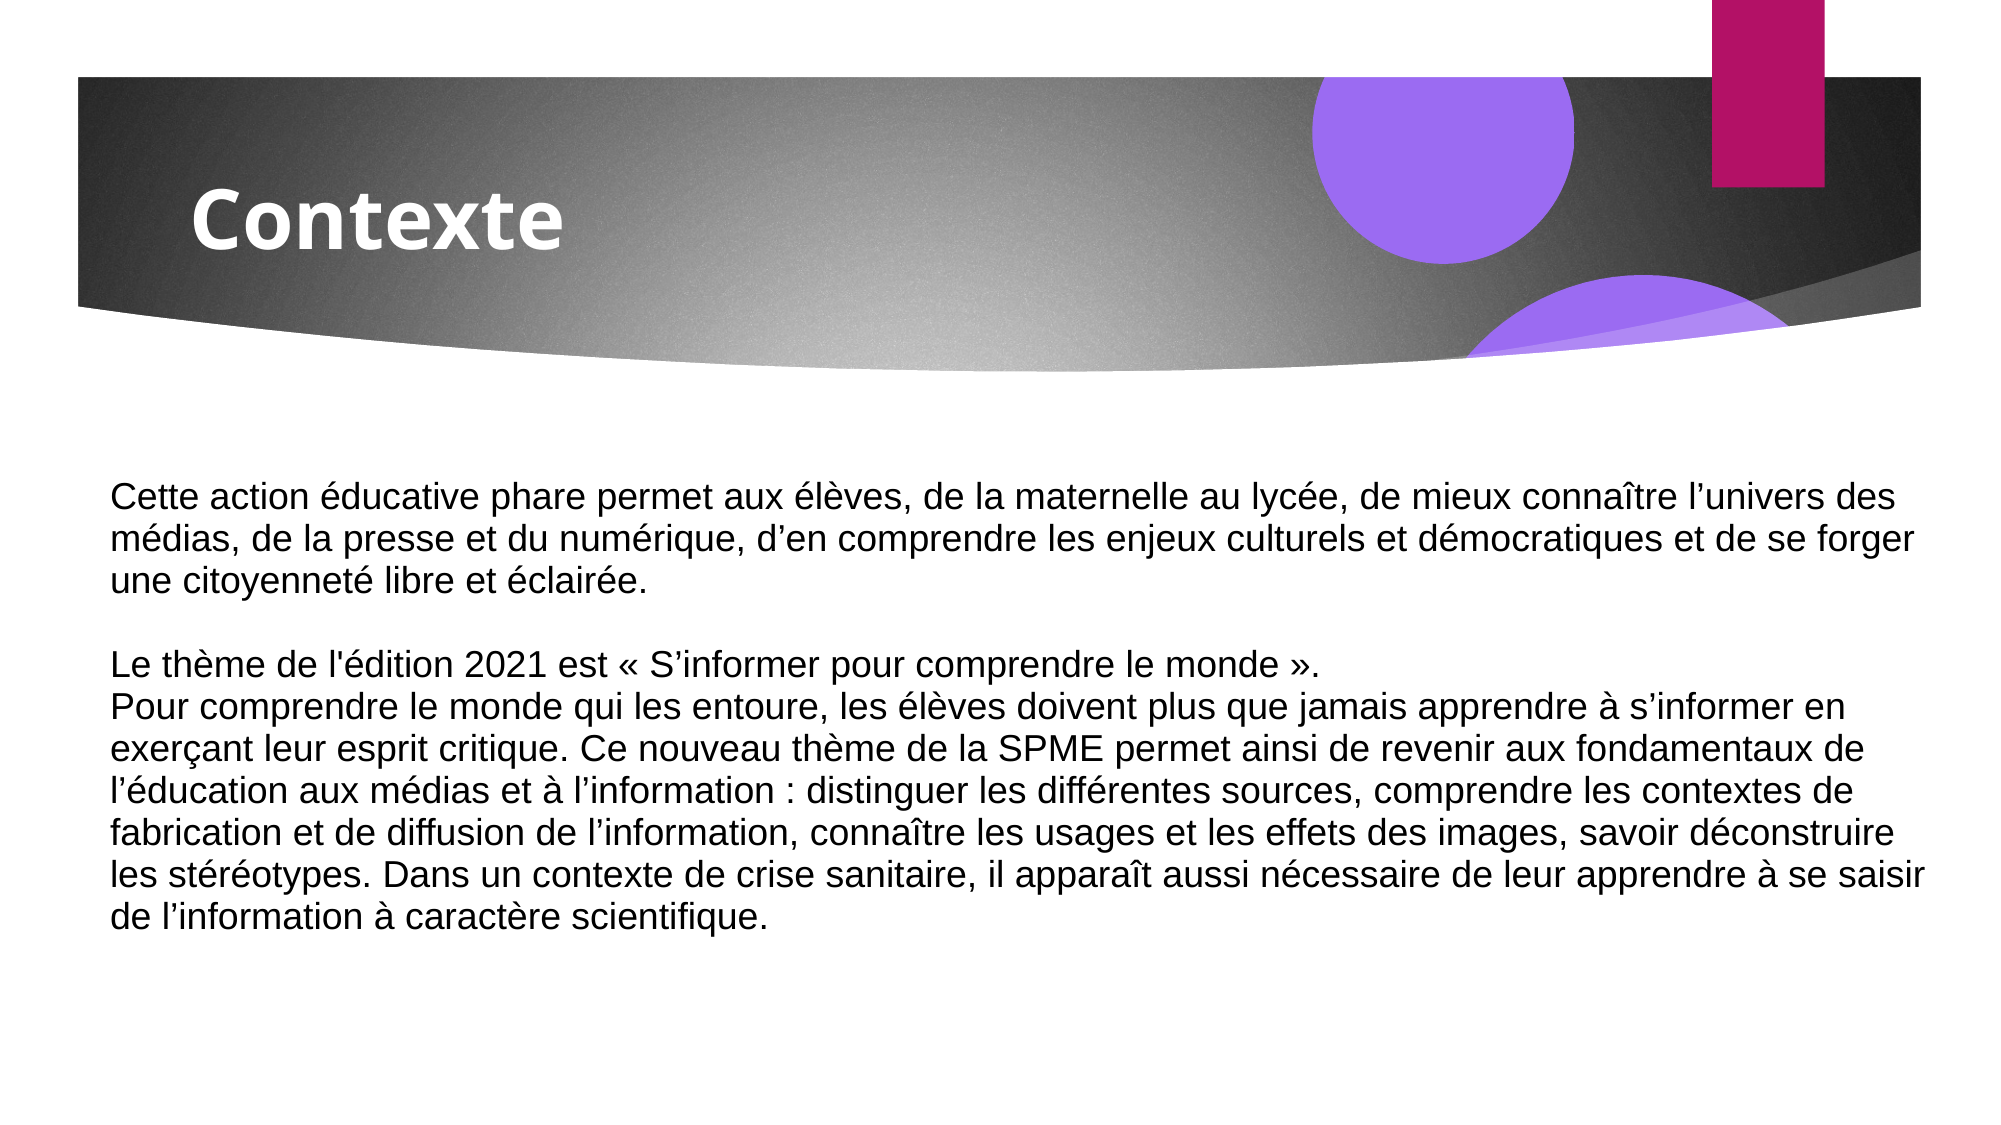

# Contexte
Cette action éducative phare permet aux élèves, de la maternelle au lycée, de mieux connaître l’univers des médias, de la presse et du numérique, d’en comprendre les enjeux culturels et démocratiques et de se forger une citoyenneté libre et éclairée.
Le thème de l'édition 2021 est « S’informer pour comprendre le monde ».
Pour comprendre le monde qui les entoure, les élèves doivent plus que jamais apprendre à s’informer en exerçant leur esprit critique. Ce nouveau thème de la SPME permet ainsi de revenir aux fondamentaux de l’éducation aux médias et à l’information : distinguer les différentes sources, comprendre les contextes de fabrication et de diffusion de l’information, connaître les usages et les effets des images, savoir déconstruire les stéréotypes. Dans un contexte de crise sanitaire, il apparaît aussi nécessaire de leur apprendre à se saisir de l’information à caractère scientifique.